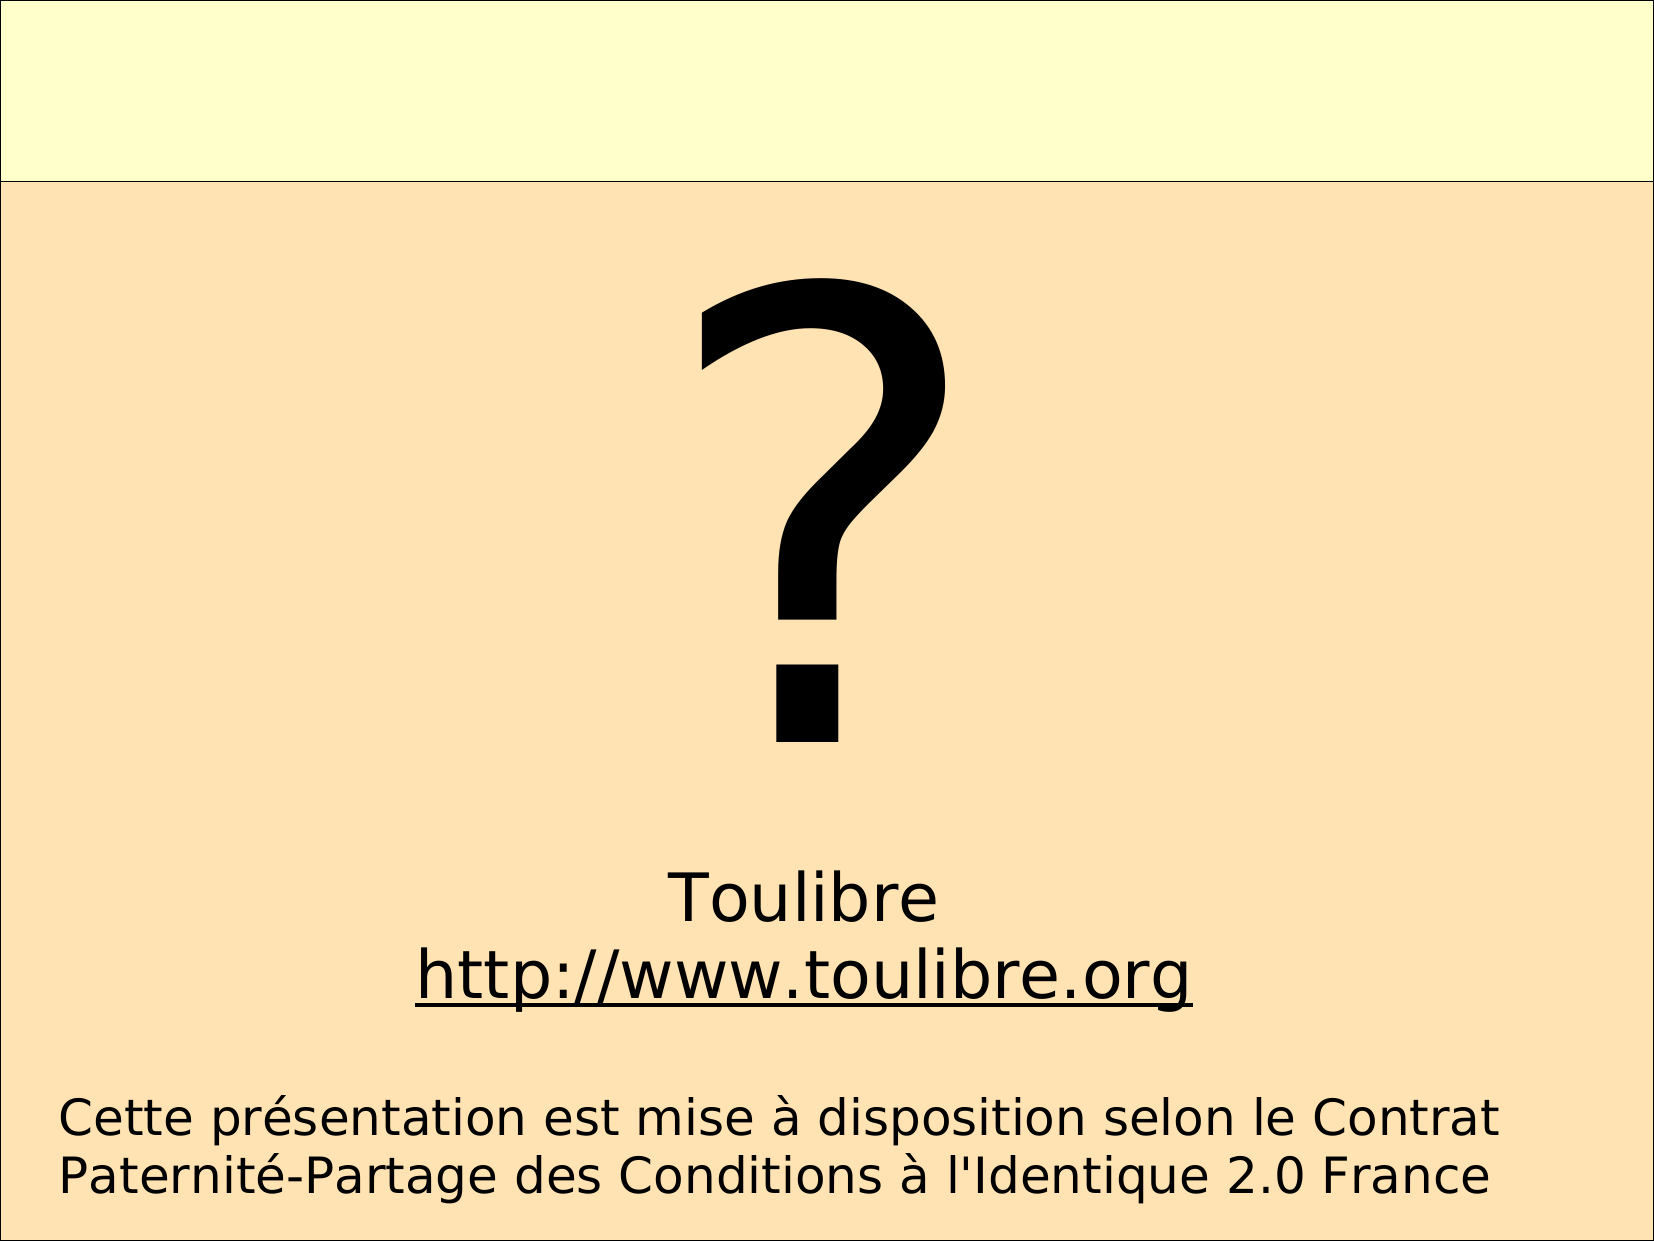

# ?
Toulibre
http://www.toulibre.org
Cette présentation est mise à disposition selon le Contrat Paternité-Partage des Conditions à l'Identique 2.0 France